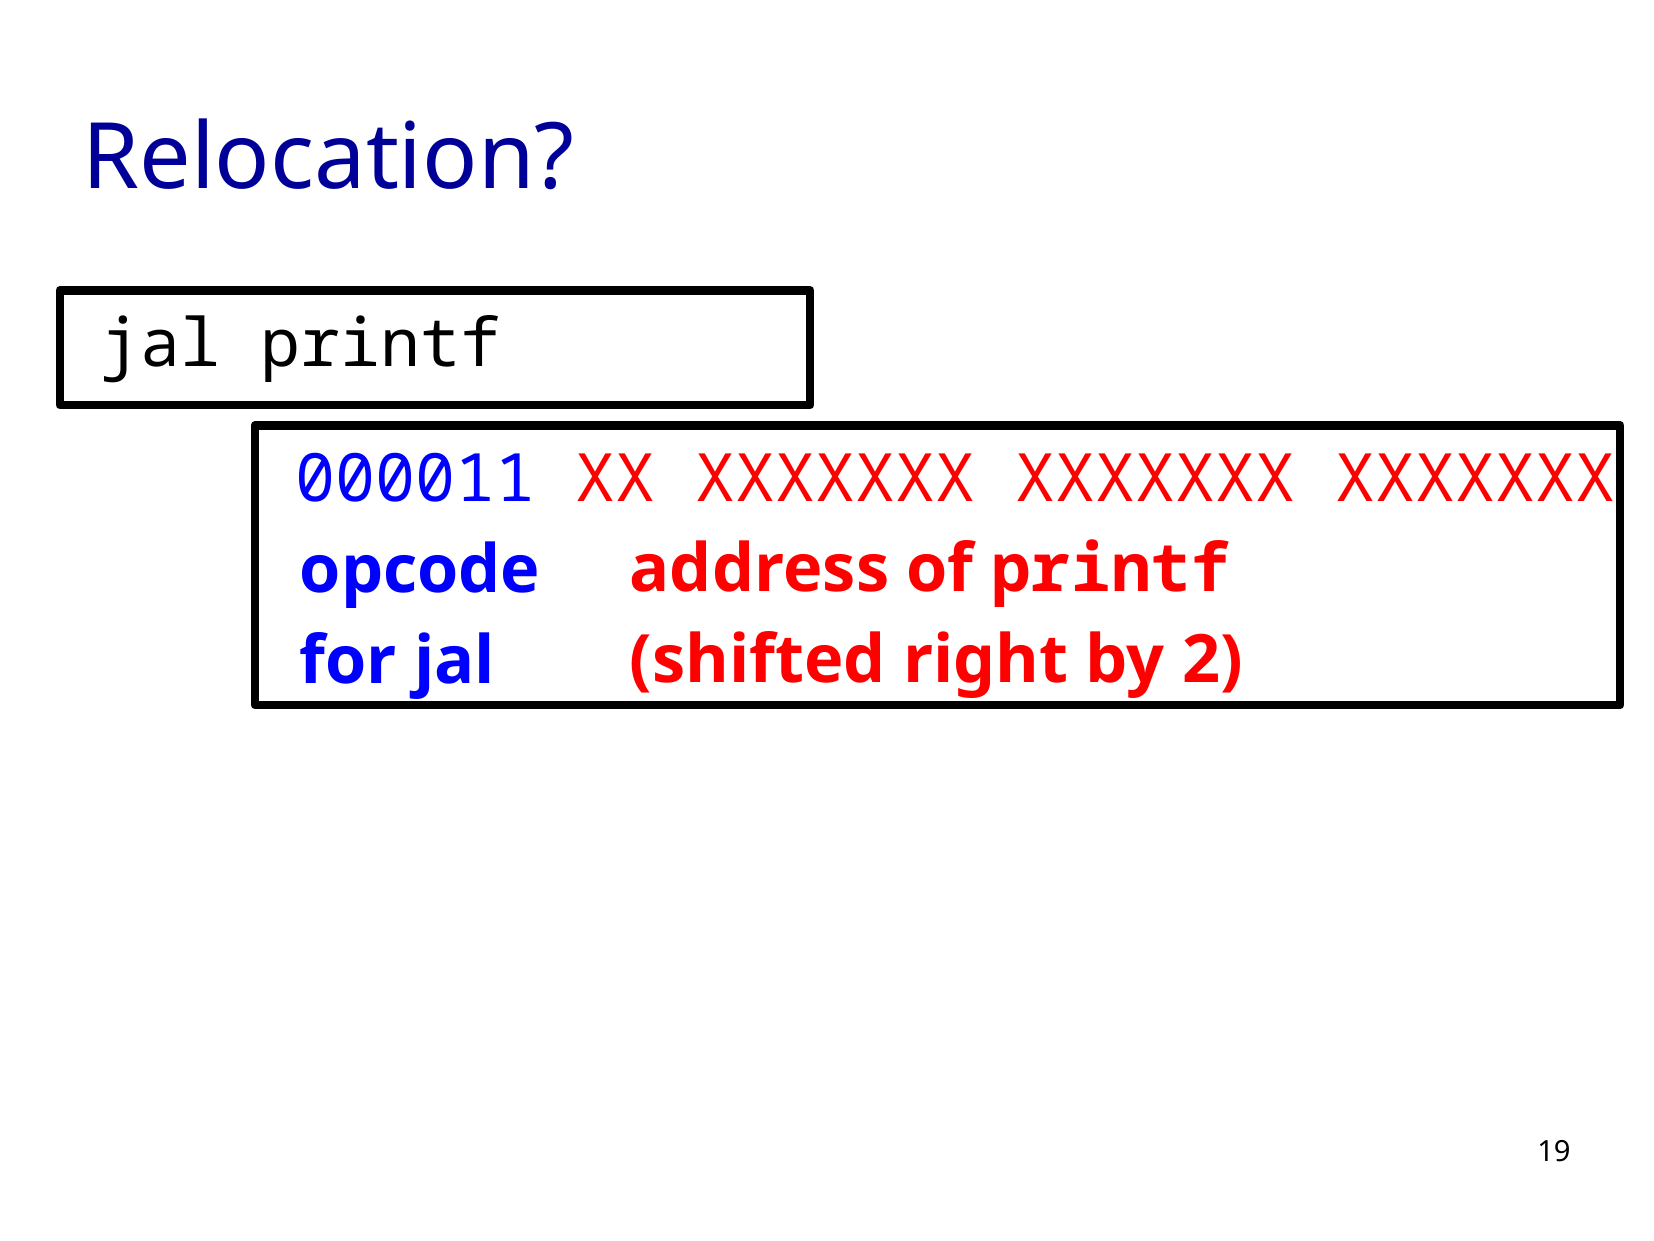

# Relocation?
jal printf
000011 XX XXXXXXX XXXXXXX XXXXXXX
address of printf (shifted right by 2)
opcode for jal
19